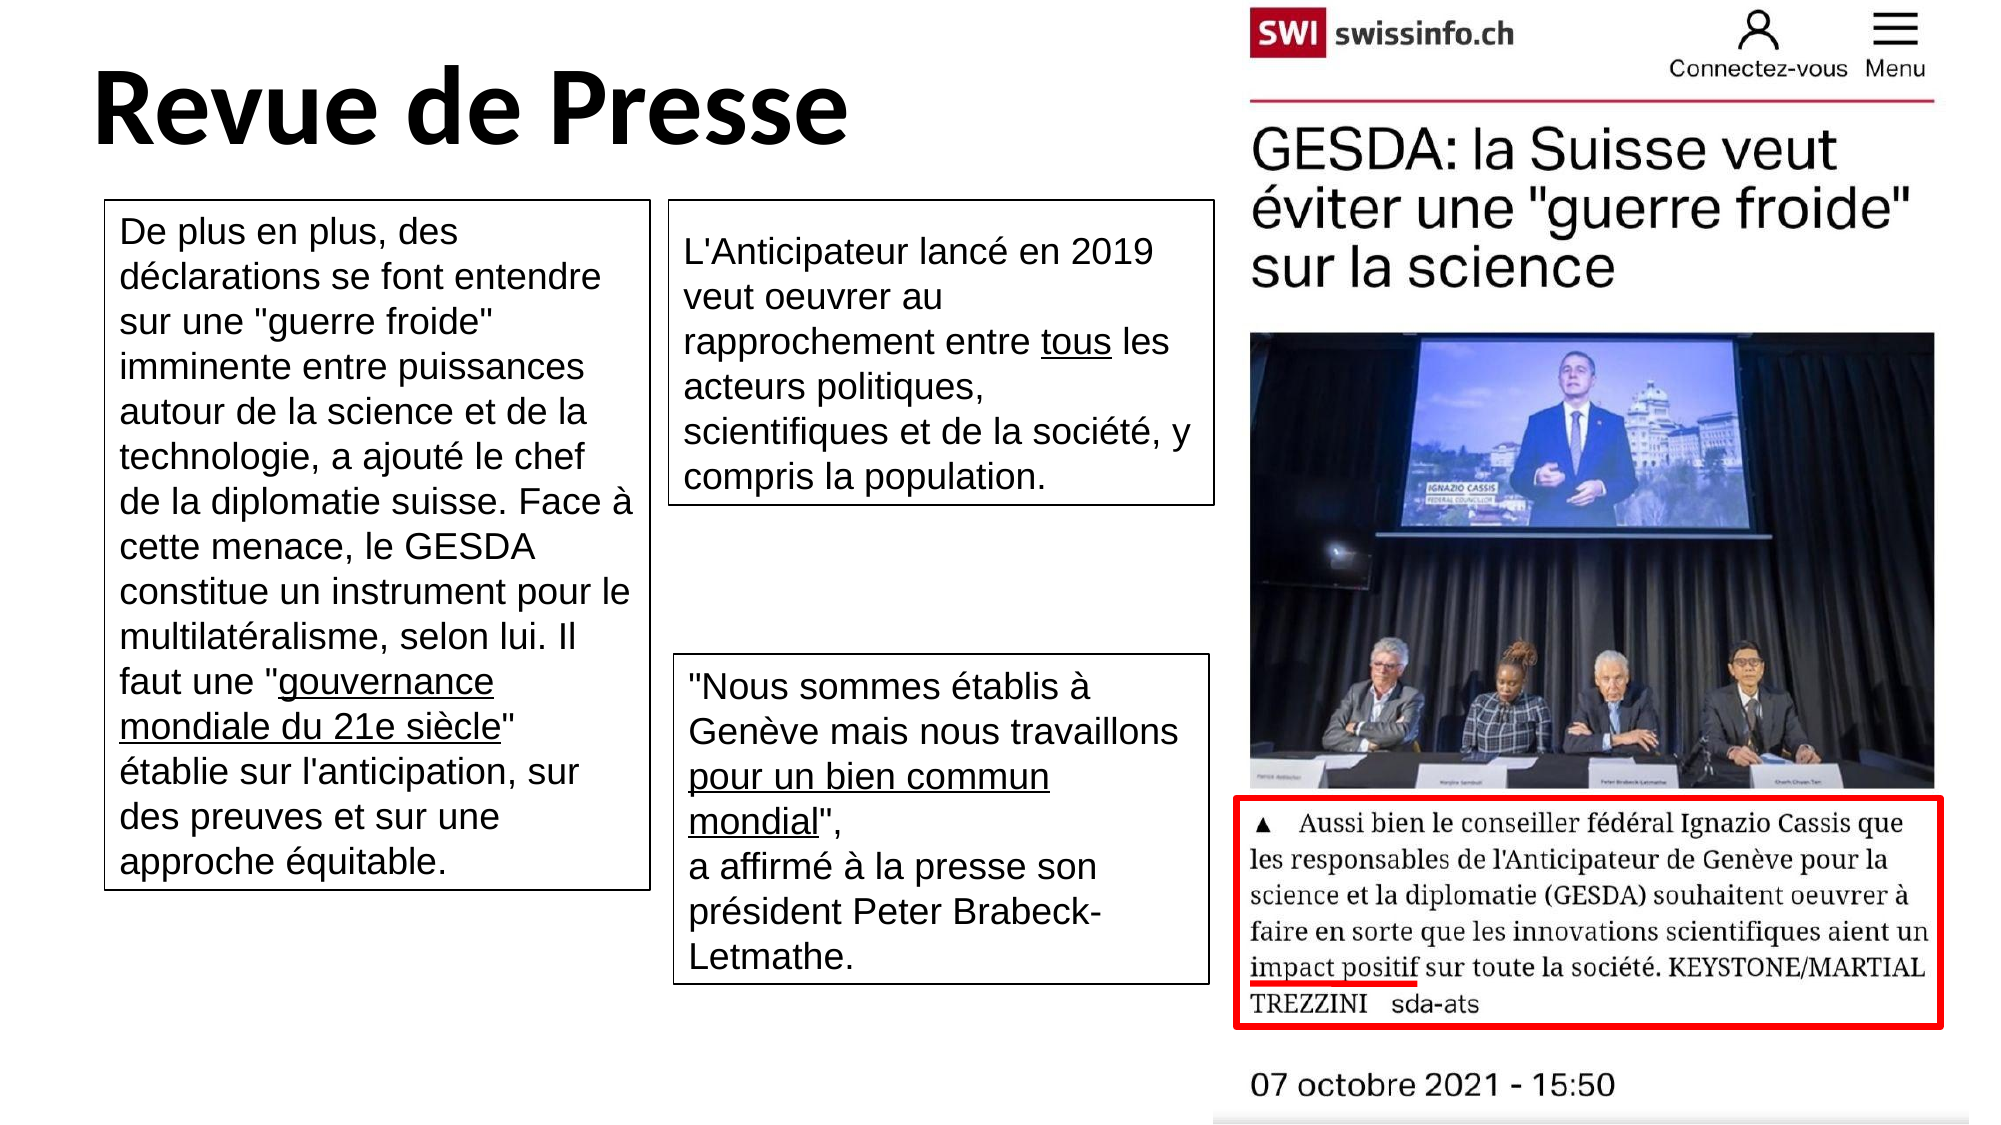

Revue de Presse
De plus en plus, des déclarations se font entendre sur une "guerre froide" imminente entre puissances autour de la science et de la technologie, a ajouté le chef de la diplomatie suisse. Face à cette menace, le GESDA constitue un instrument pour le multilatéralisme, selon lui. Il faut une "gouvernance mondiale du 21e siècle" établie sur l'anticipation, sur des preuves et sur une approche équitable.
L'Anticipateur lancé en 2019 veut oeuvrer au rapprochement entre tous les acteurs politiques, scientifiques et de la société, y compris la population.
"Nous sommes établis à Genève mais nous travaillons pour un bien commun mondial",
a affirmé à la presse son président Peter Brabeck-Letmathe.